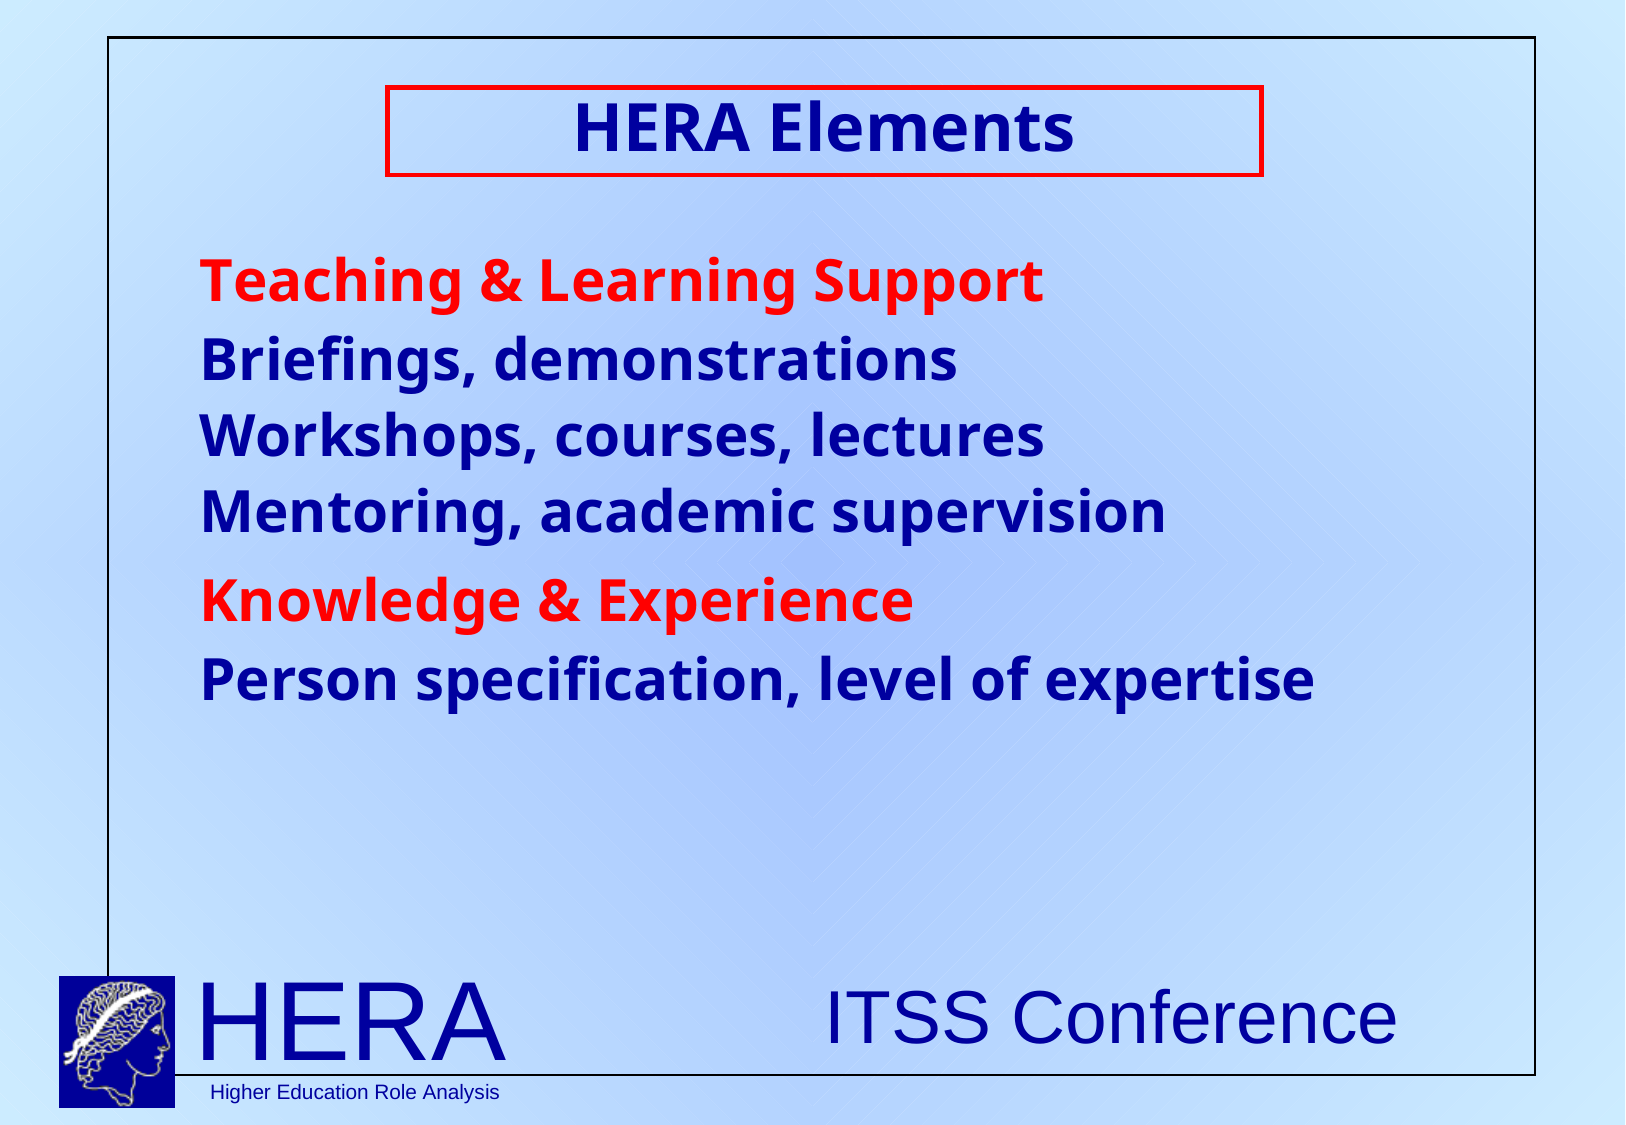

HERA Elements
Teaching & Learning Support
Briefings, demonstrations
Workshops, courses, lectures
Mentoring, academic supervision
Knowledge & Experience
Person specification, level of expertise